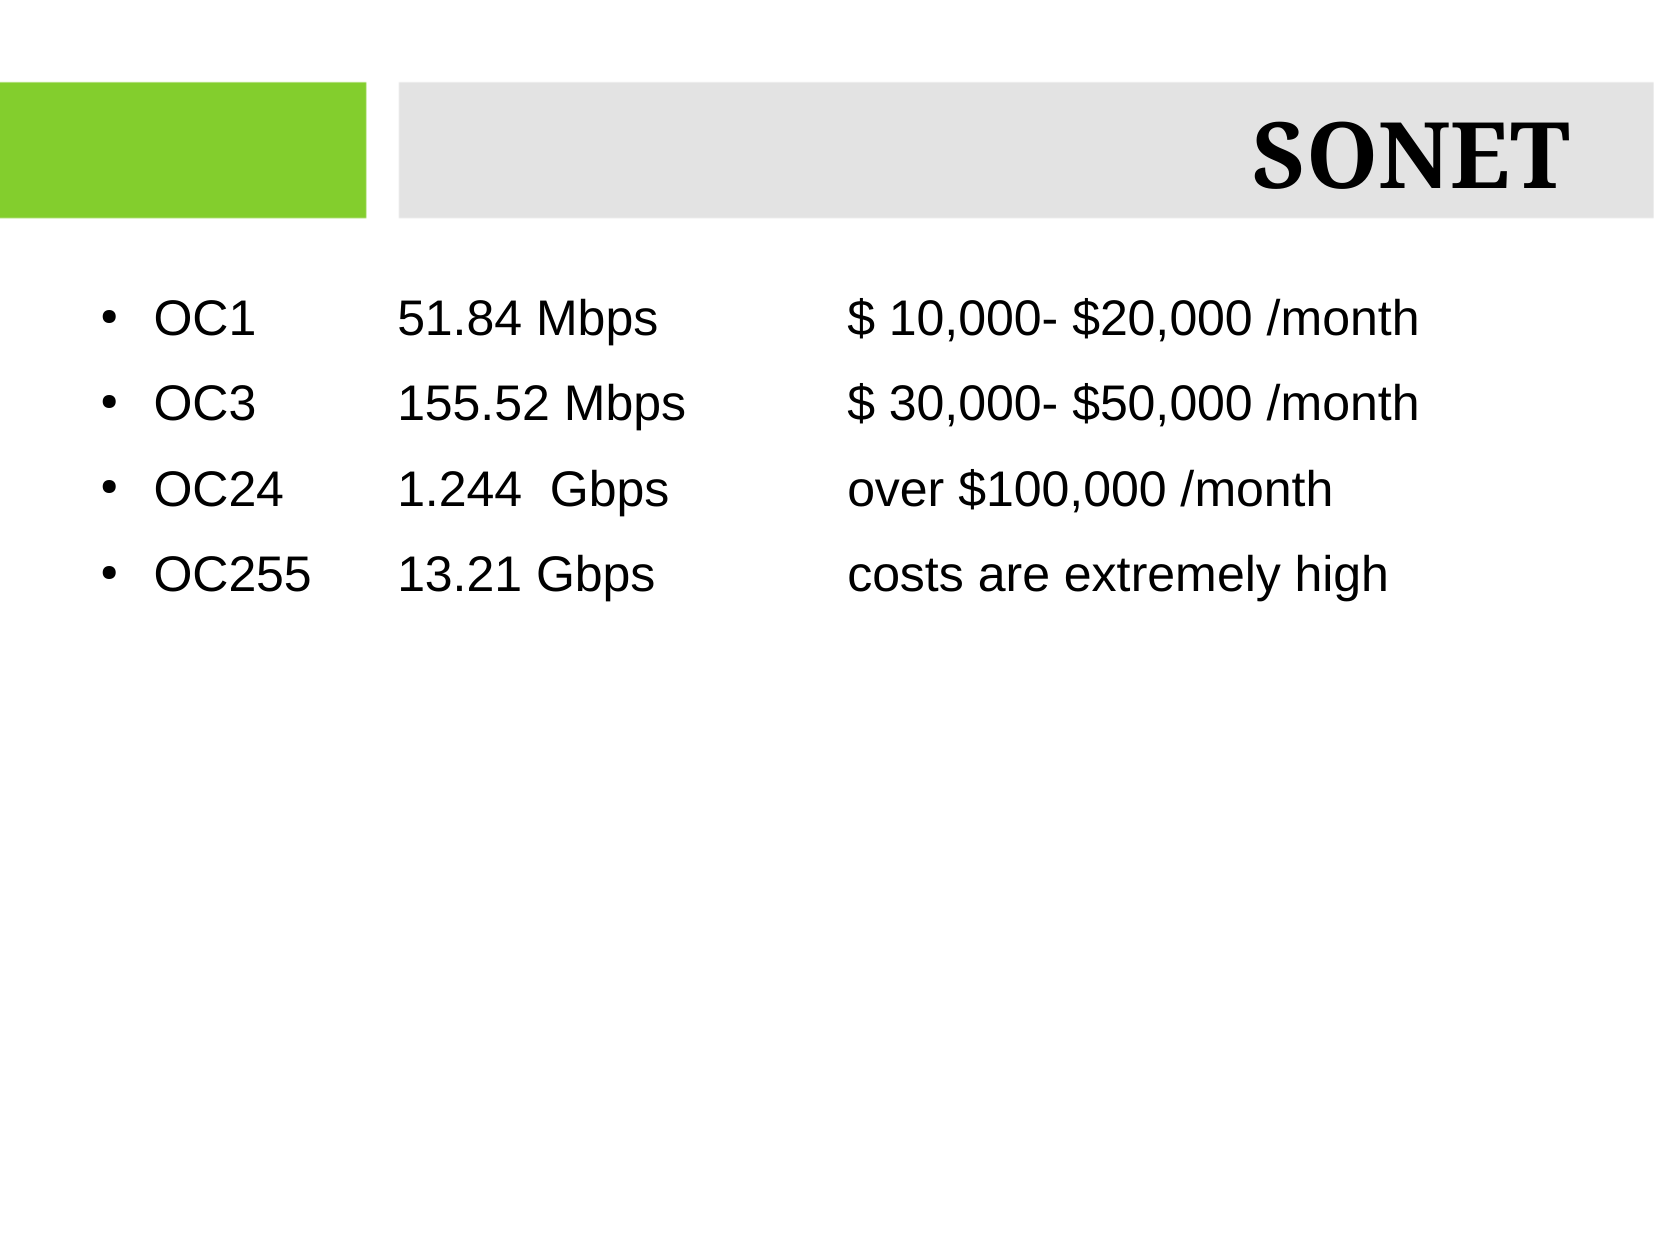

# SONET
OC1	51.84 Mbps 		$ 10,000- $20,000 /month
OC3 	155.52 Mbps 	$ 30,000- $50,000 /month
OC24 	1.244 Gbps 		over $100,000 /month
OC255 	13.21 Gbps 		costs are extremely high